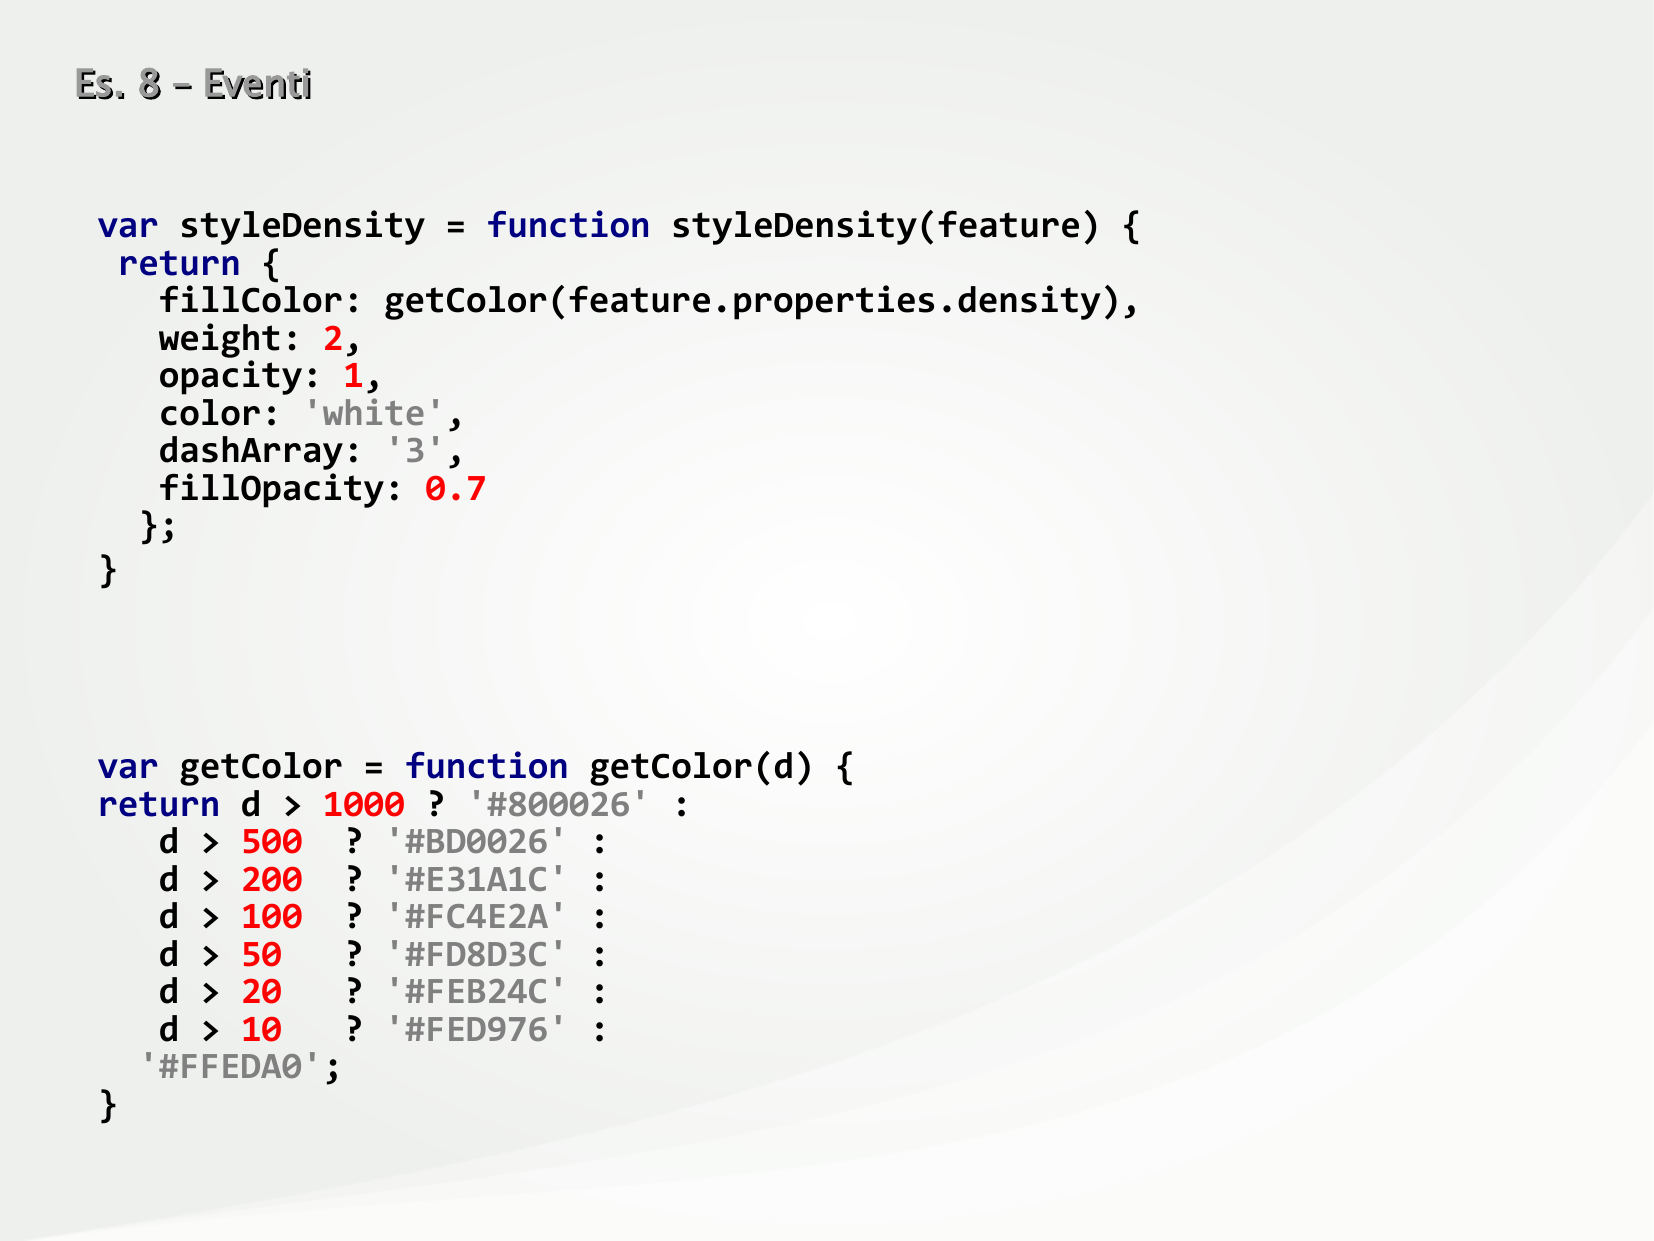

Es. 8 – Eventi
var styleDensity = function styleDensity(feature) {
 return {
 fillColor: getColor(feature.properties.density),
 weight: 2,
 opacity: 1,
 color: 'white',
 dashArray: '3',
 fillOpacity: 0.7
 };
}
var getColor = function getColor(d) {
return d > 1000 ? '#800026' :
 d > 500 ? '#BD0026' :
 d > 200 ? '#E31A1C' :
 d > 100 ? '#FC4E2A' :
 d > 50 ? '#FD8D3C' :
 d > 20 ? '#FEB24C' :
 d > 10 ? '#FED976' :
 '#FFEDA0';
}